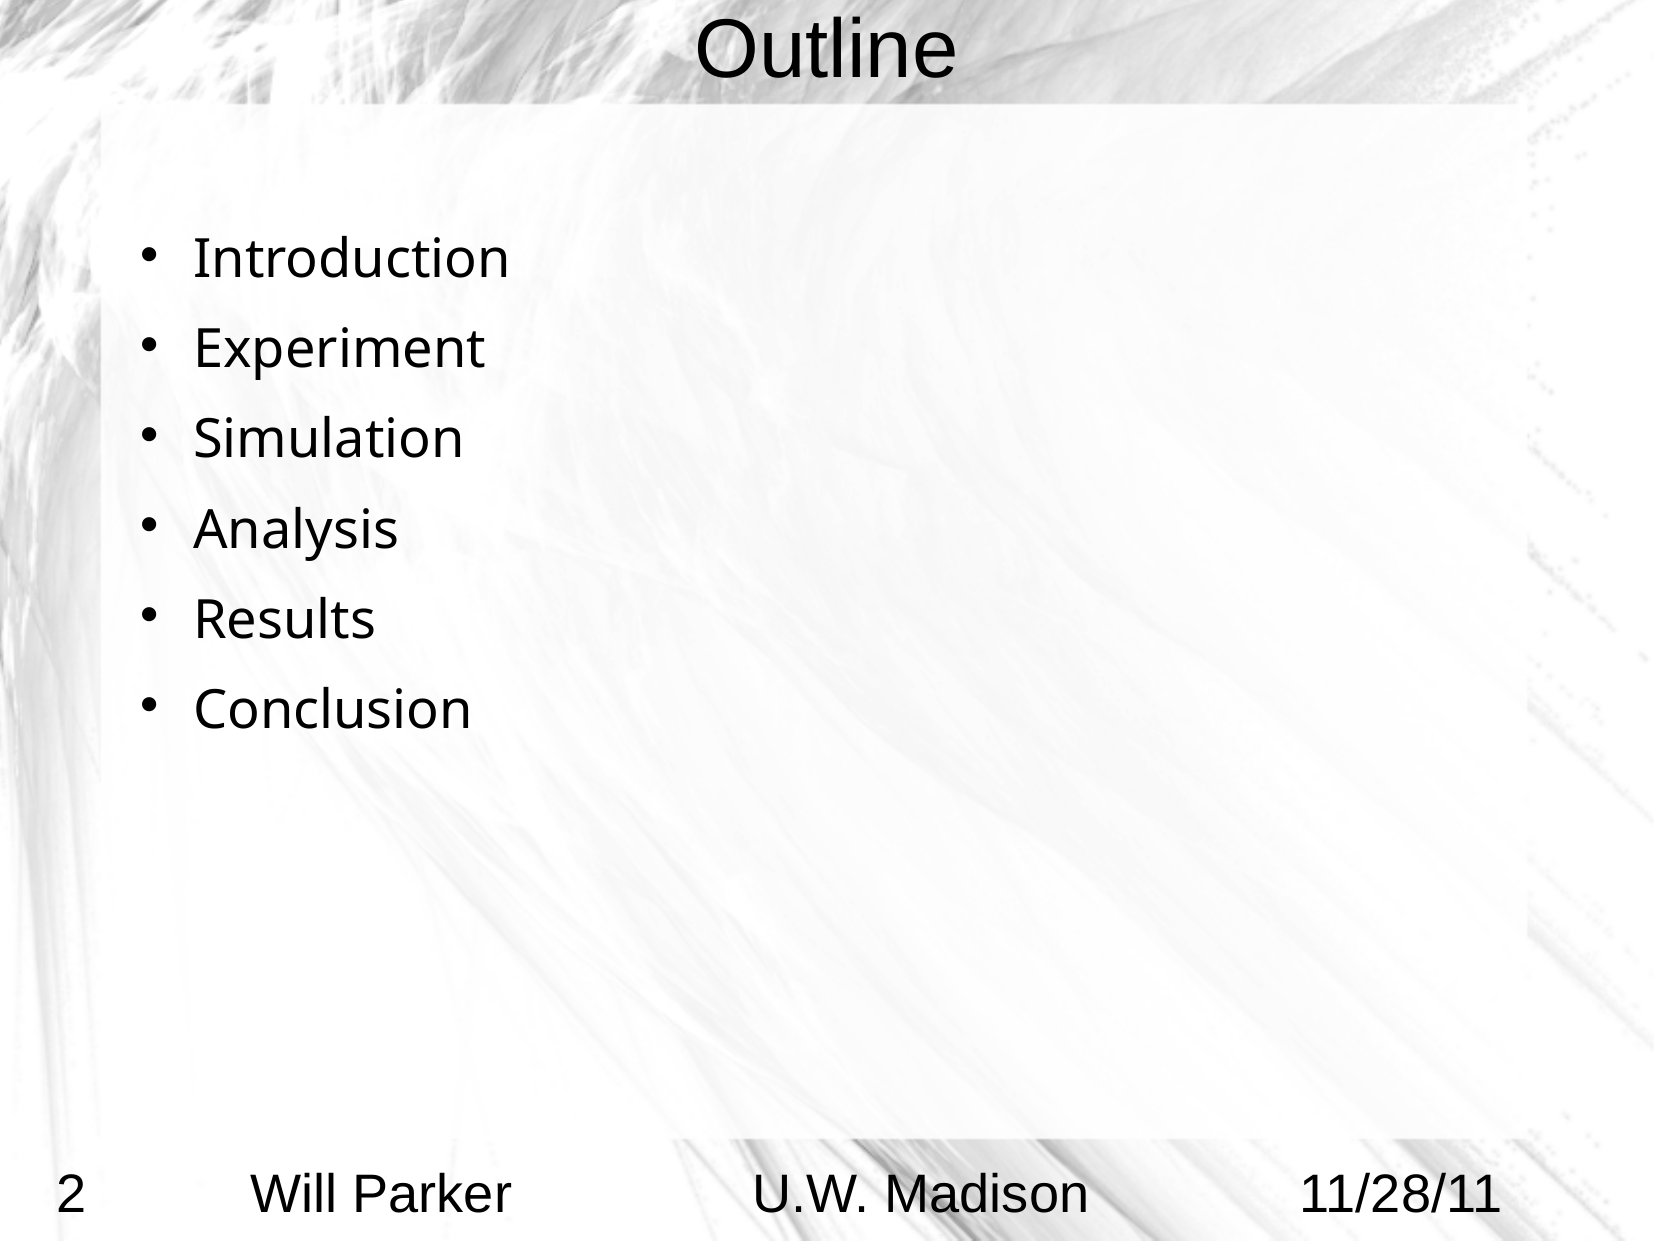

# Outline
Introduction
Experiment
Simulation
Analysis
Results
Conclusion
2
 Will Parker U.W. Madison 11/28/11